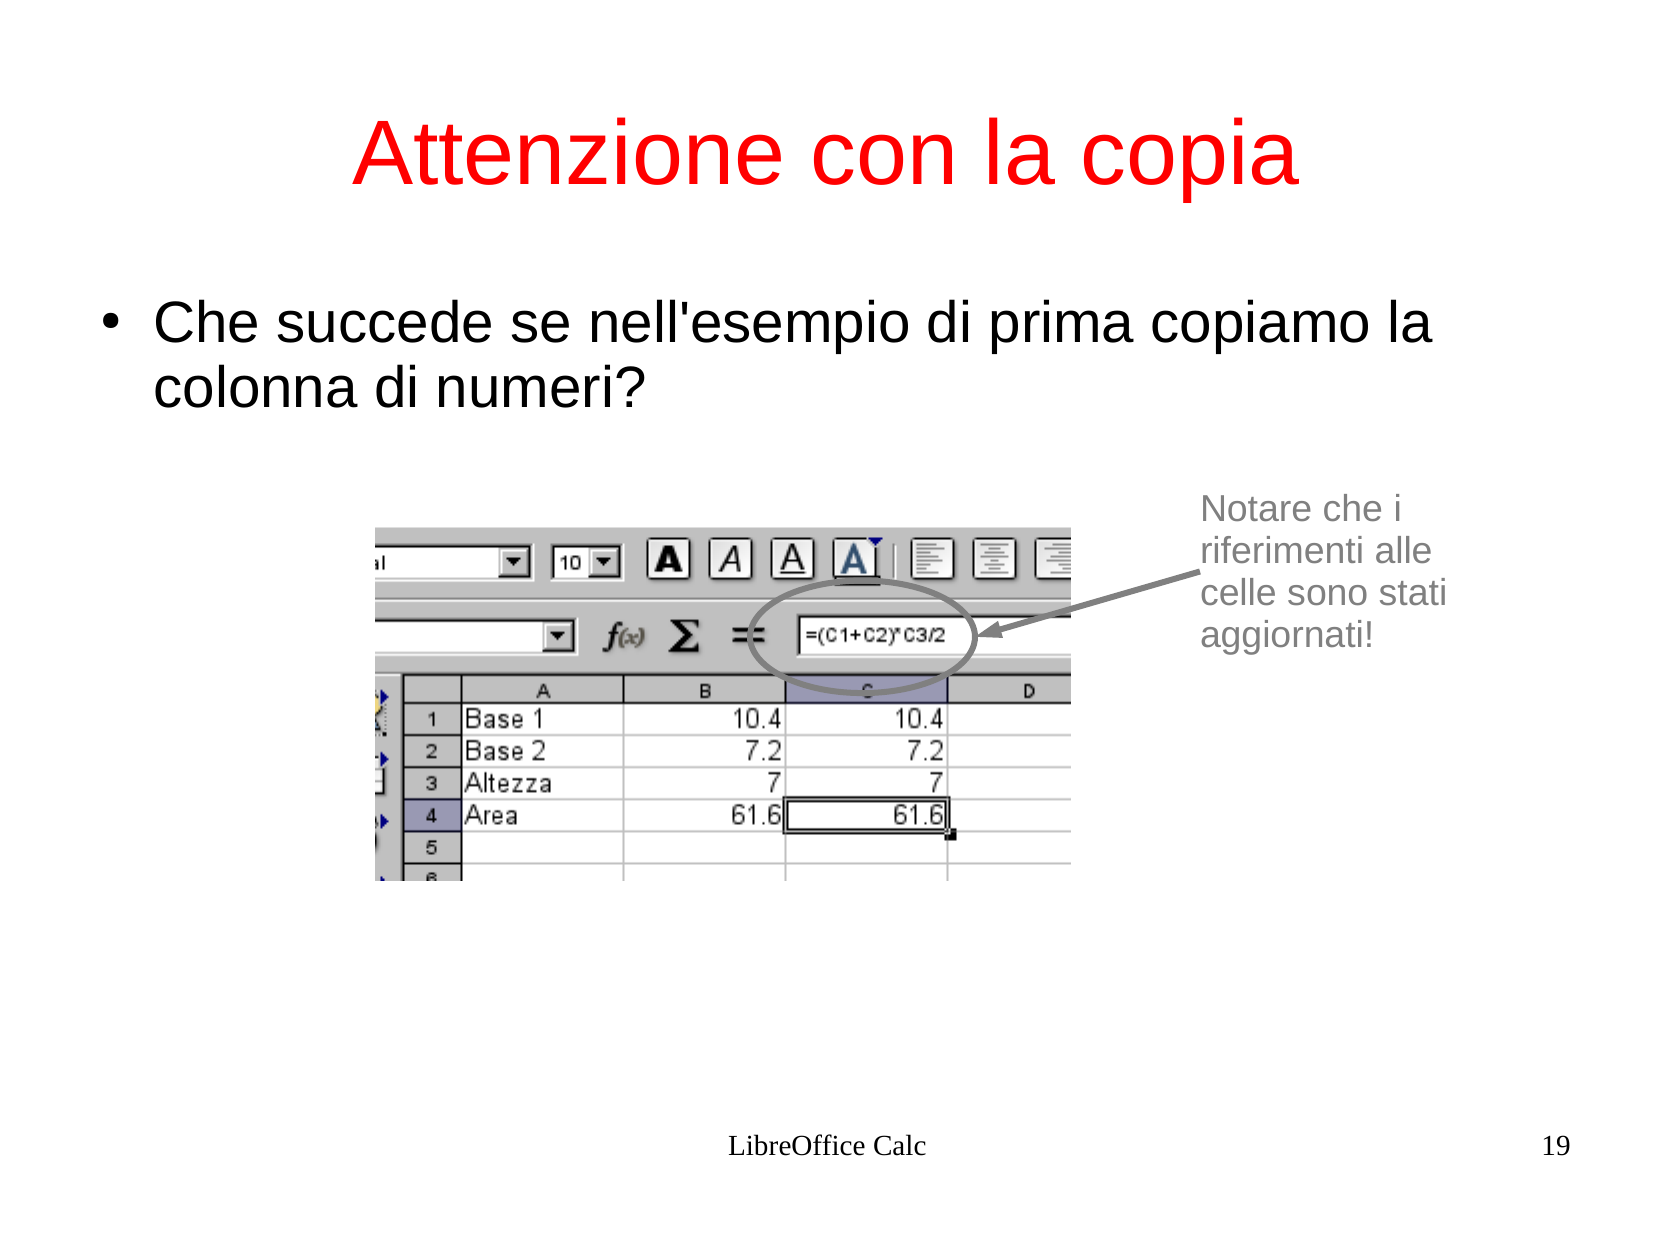

# Attenzione con la copia
Che succede se nell'esempio di prima copiamo la colonna di numeri?
Notare che i riferimenti alle celle sono stati aggiornati!
LibreOffice Calc
19